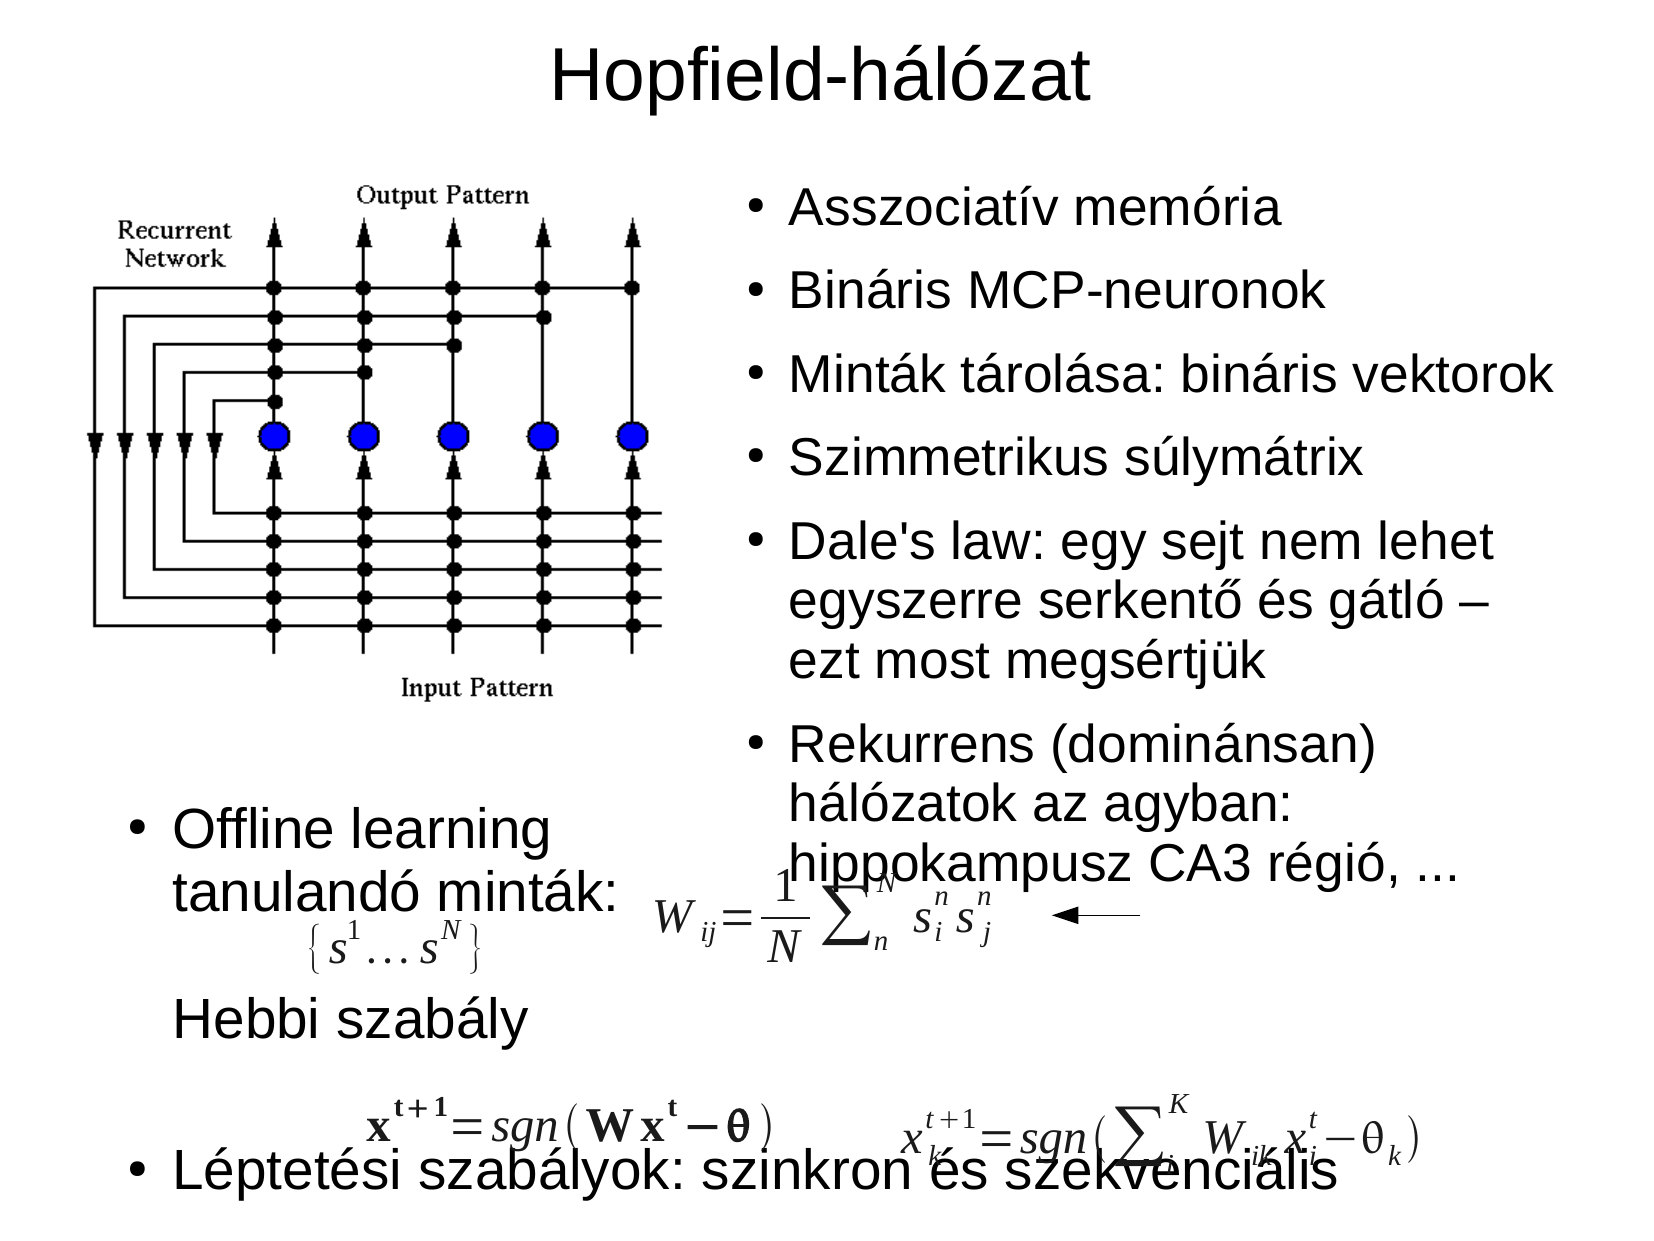

# Hopfield-hálózat
Asszociatív memória
Bináris MCP-neuronok
Minták tárolása: bináris vektorok
Szimmetrikus súlymátrix
Dale's law: egy sejt nem lehet egyszerre serkentő és gátló – ezt most megsértjük
Rekurrens (dominánsan) hálózatok az agyban: hippokampusz CA3 régió, ...
Offline learning
tanulandó minták:
 Hebbi szabály
Léptetési szabályok: szinkron és szekvenciális